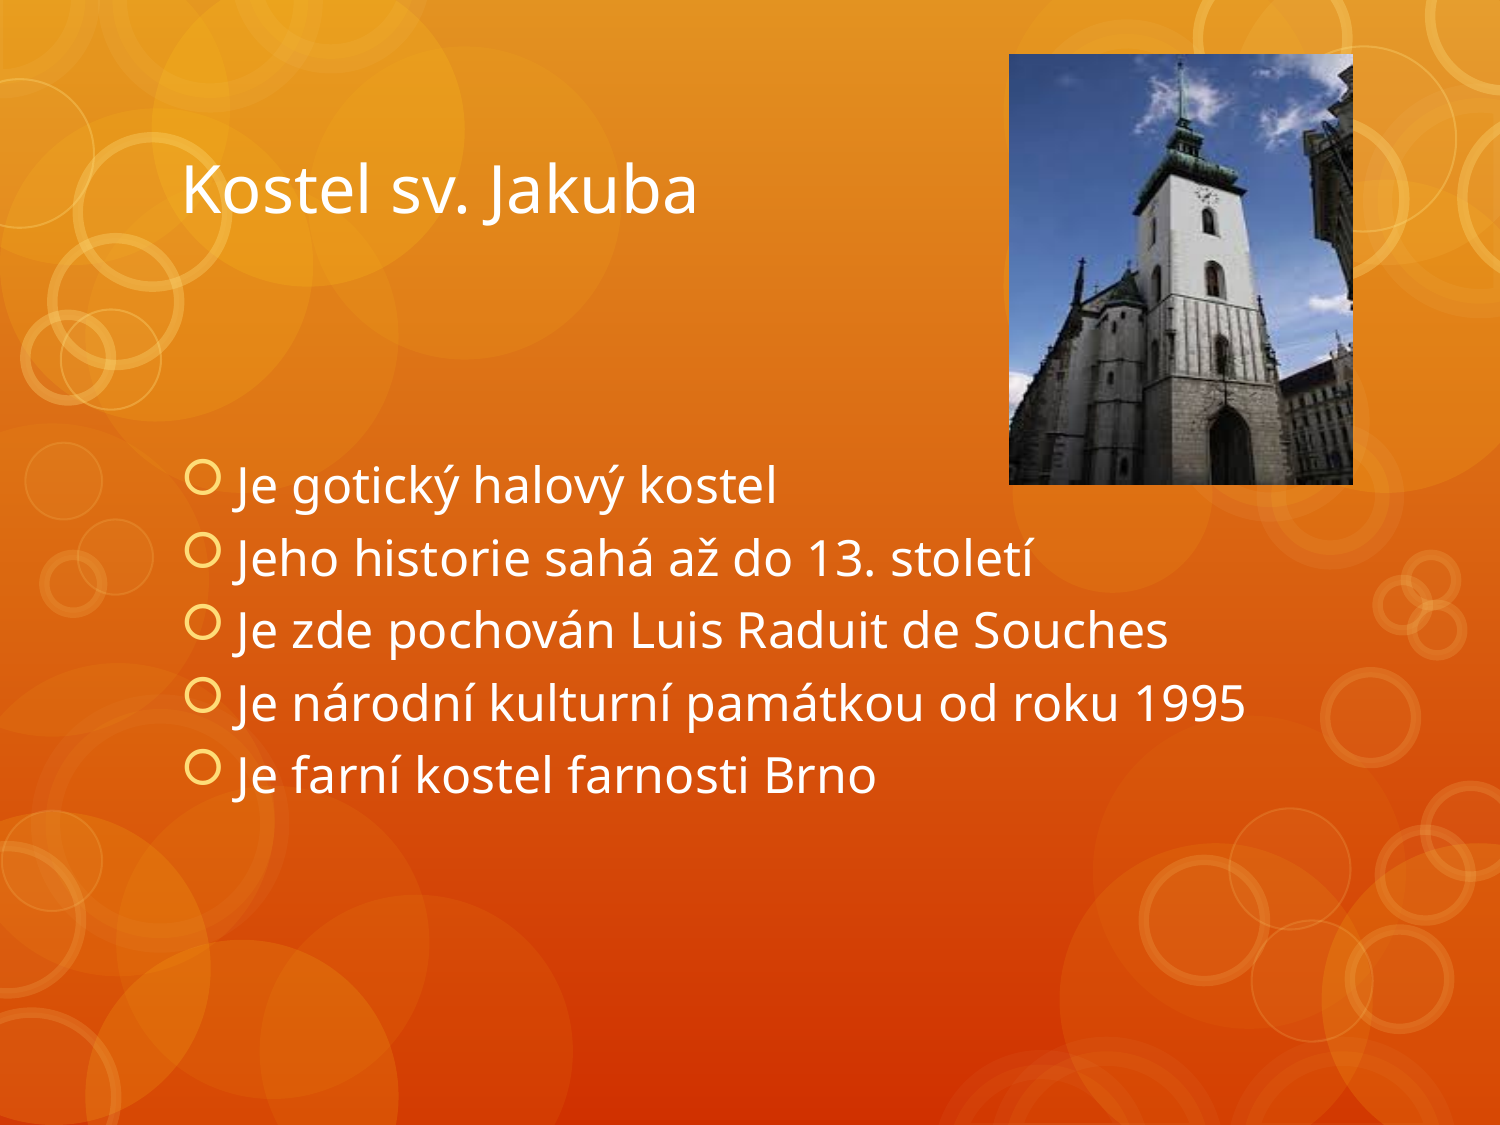

# Kostel sv. Jakuba
Je gotický halový kostel
Jeho historie sahá až do 13. století
Je zde pochován Luis Raduit de Souches
Je národní kulturní památkou od roku 1995
Je farní kostel farnosti Brno